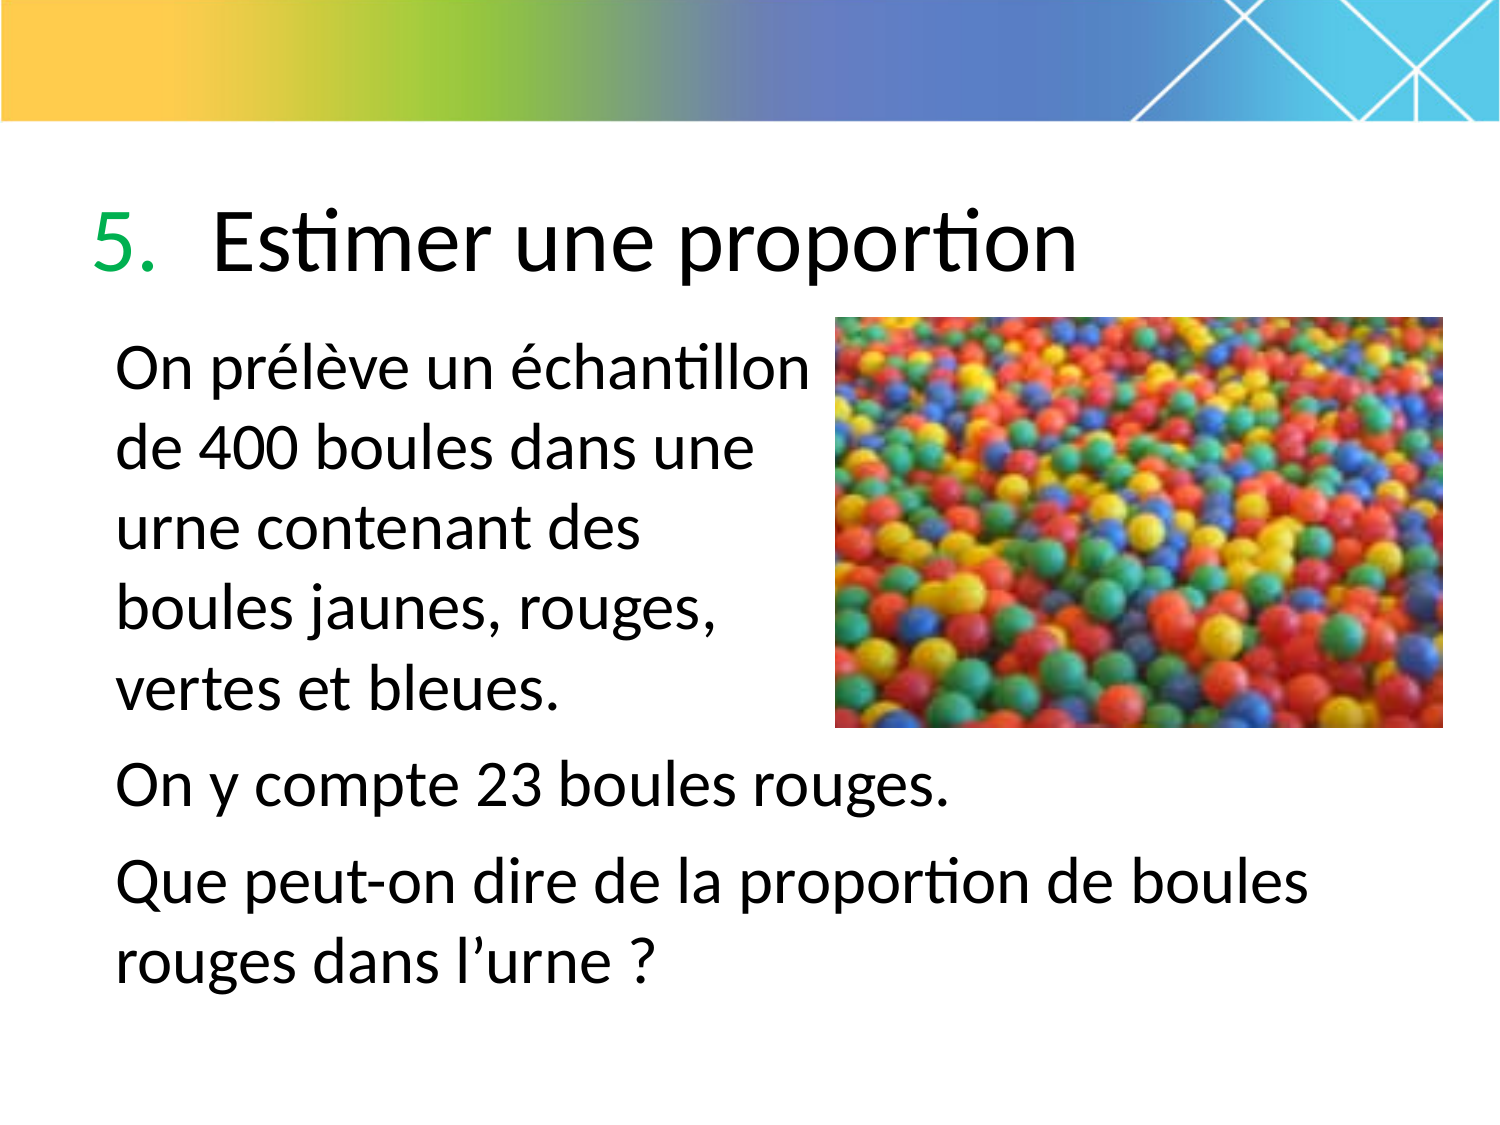

# Estimer une proportion
On prélève un échantillon
de 400 boules dans une
urne contenant des
boules jaunes, rouges,
vertes et bleues.
On y compte 23 boules rouges.
Que peut-on dire de la proportion de boules rouges dans l’urne ?